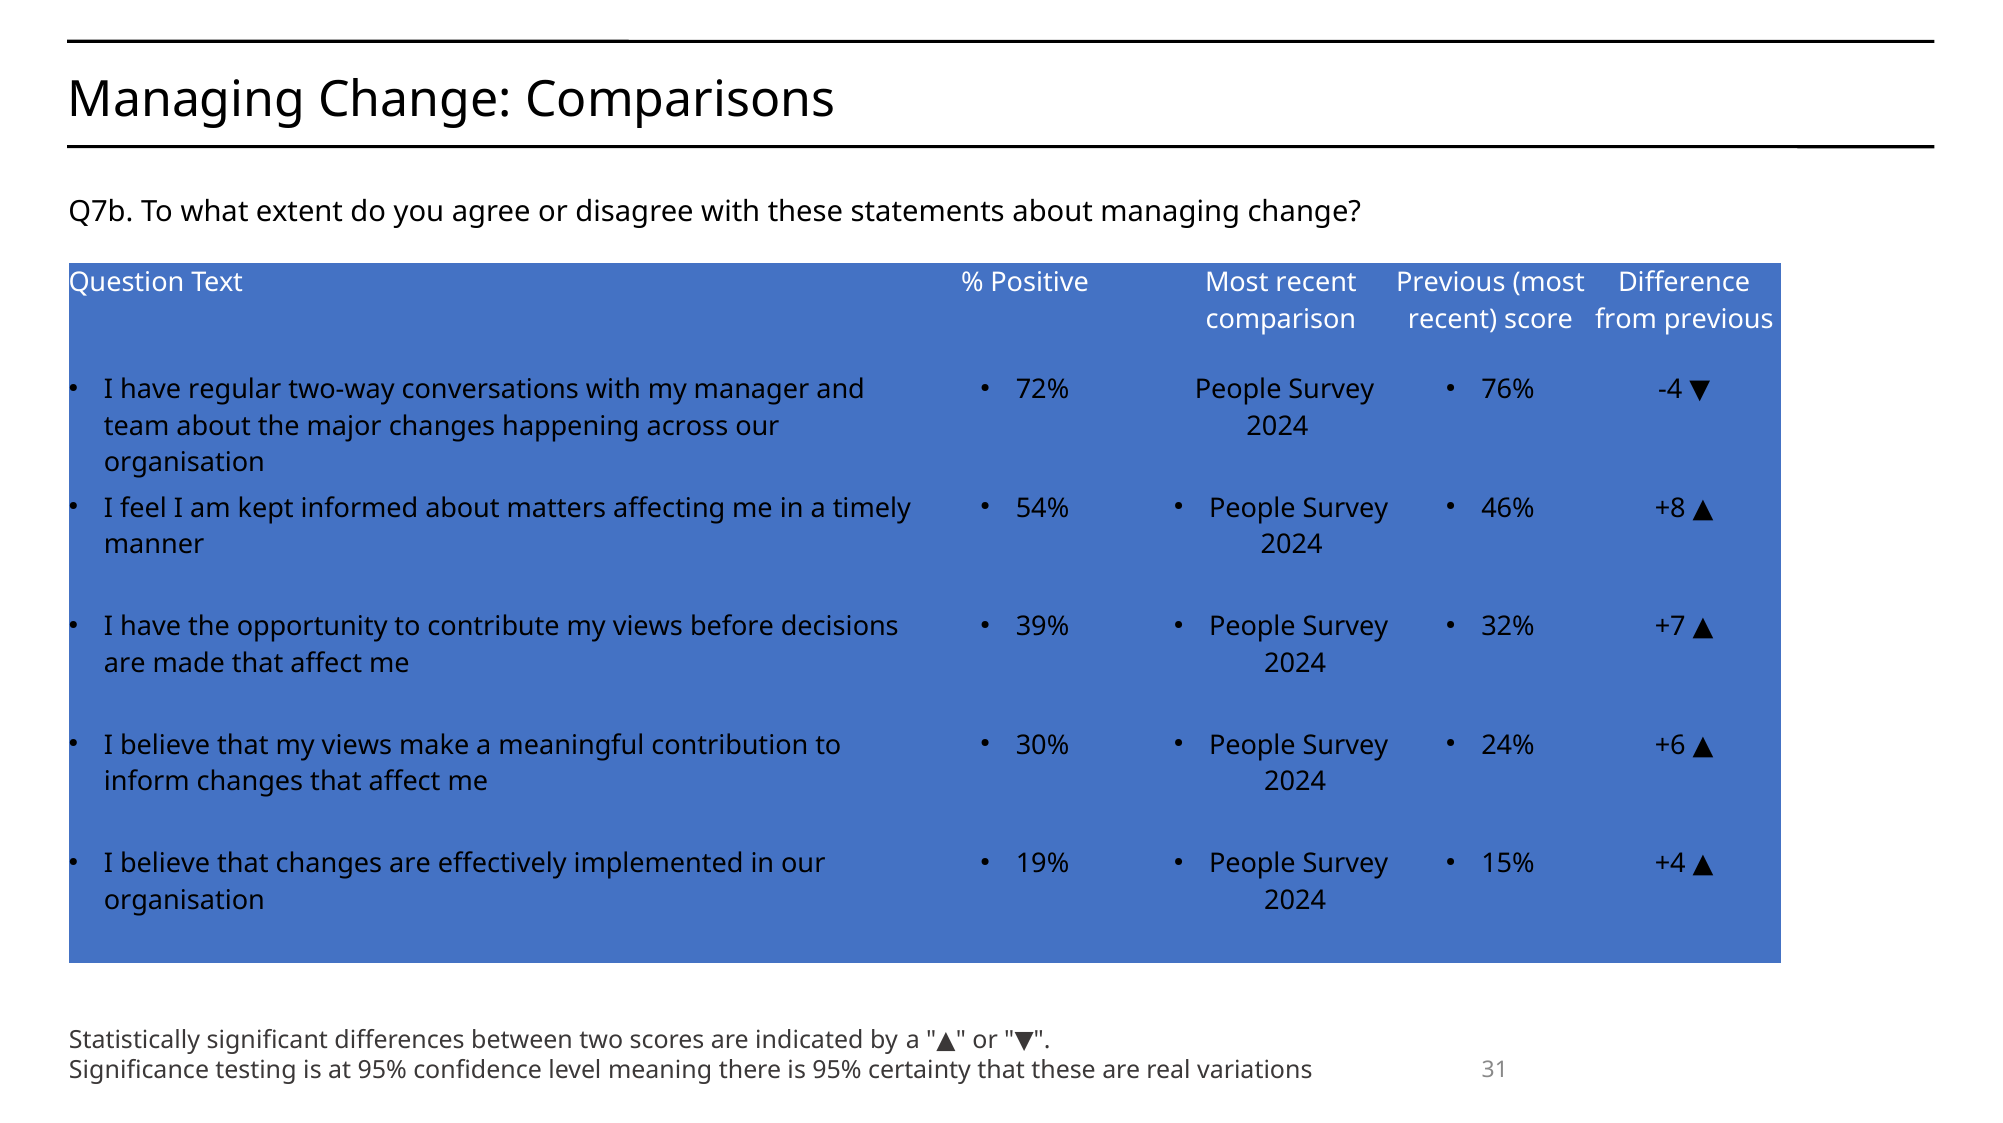

Managing Change: Comparisons
Q7b. To what extent do you agree or disagree with these statements about managing change?
| Question Text | % Positive | | Most recent comparison | Previous (most recent) score | Difference from previous |
| --- | --- | --- | --- | --- | --- |
| I have regular two-way conversations with my manager and team about the major changes happening across our organisation | 72% | | People Survey 2024 | 76% | -4 ▼ |
| I feel I am kept informed about matters affecting me in a timely manner | 54% | | People Survey 2024 | 46% | +8 ▲ |
| I have the opportunity to contribute my views before decisions are made that affect me | 39% | | People Survey 2024 | 32% | +7 ▲ |
| I believe that my views make a meaningful contribution to inform changes that affect me | 30% | | People Survey 2024 | 24% | +6 ▲ |
| I believe that changes are effectively implemented in our organisation | 19% | | People Survey 2024 | 15% | +4 ▲ |
Statistically significant differences between two scores are indicated by a "▲" or "▼".
Significance testing is at 95% confidence level meaning there is 95% certainty that these are real variations
6